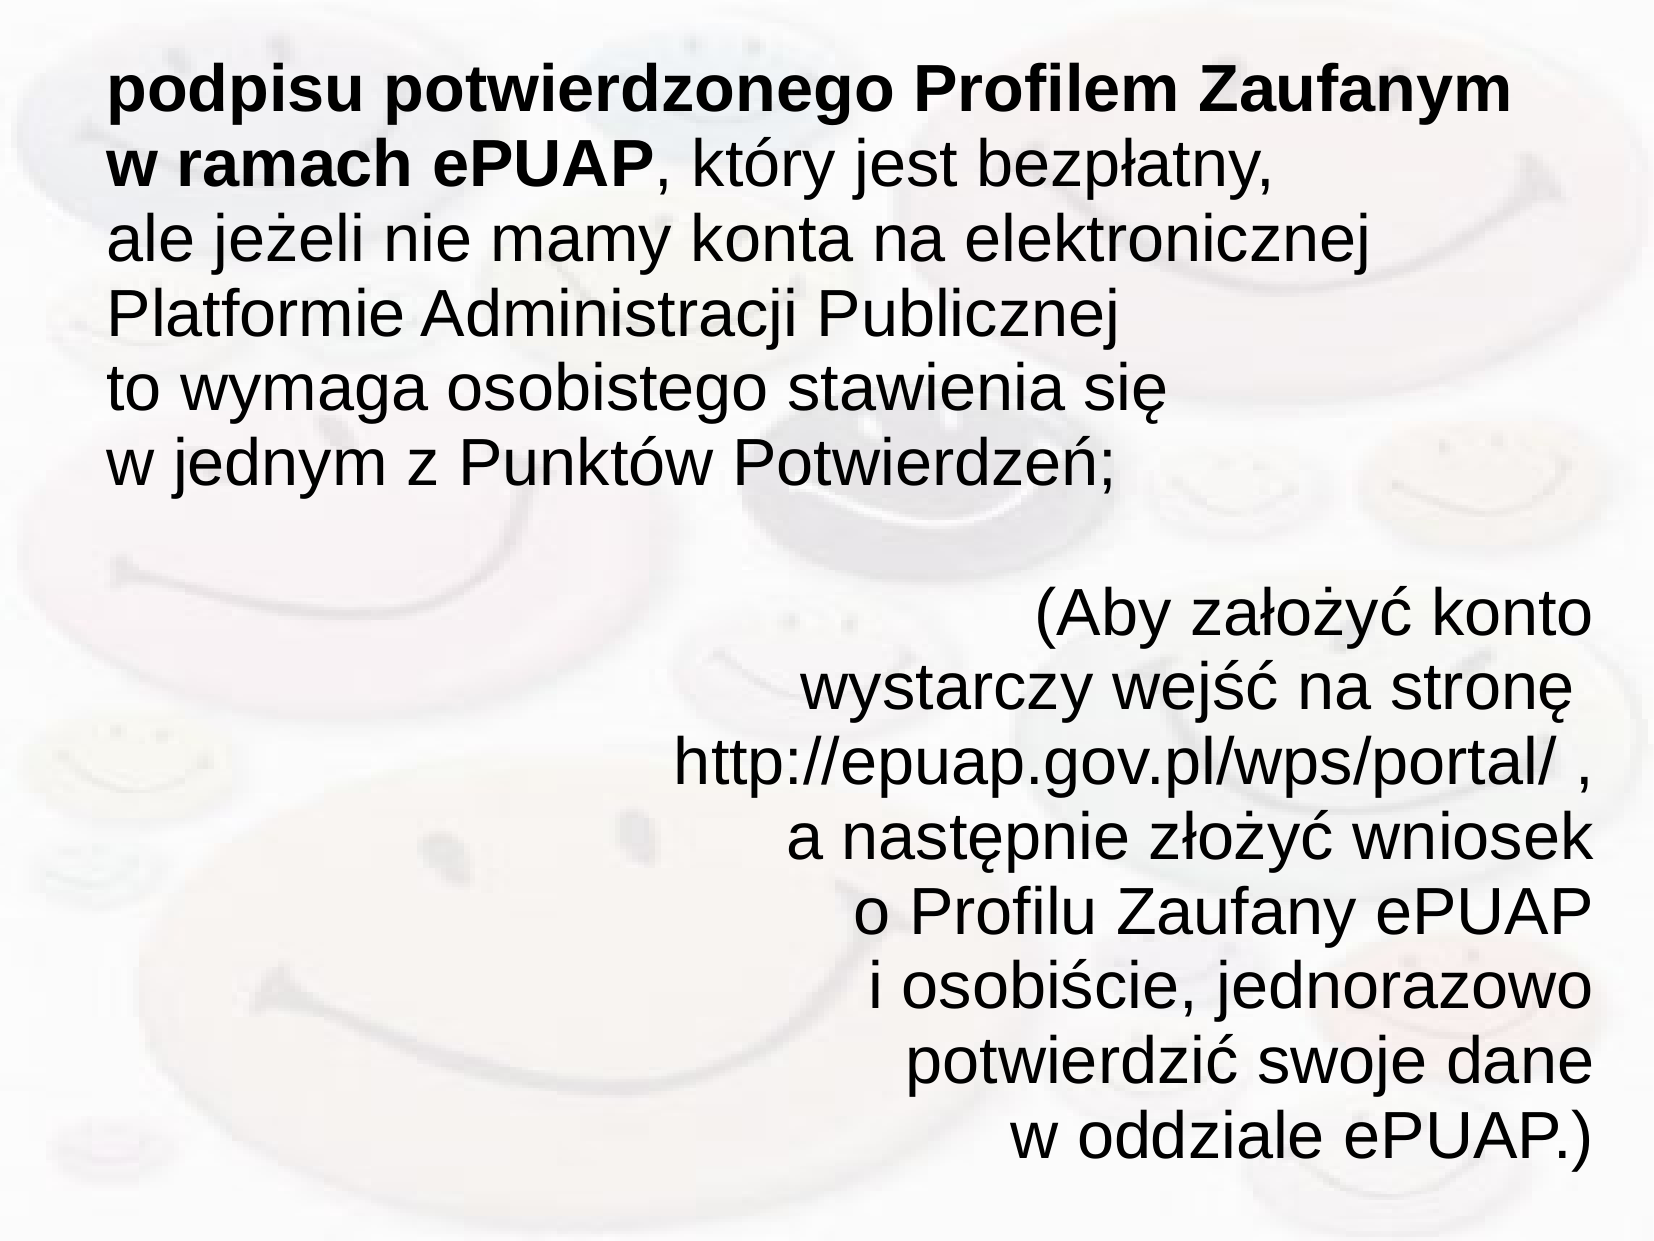

# podpisu potwierdzonego Profilem Zaufanym
w ramach ePUAP, który jest bezpłatny,
ale jeżeli nie mamy konta na elektronicznej Platformie Administracji Publicznej
to wymaga osobistego stawienia się
w jednym z Punktów Potwierdzeń;
(Aby założyć konto
wystarczy wejść na stronę http://epuap.gov.pl/wps/portal/ ,
a następnie złożyć wniosek
o Profilu Zaufany ePUAP
i osobiście, jednorazowo
potwierdzić swoje dane
w oddziale ePUAP.)